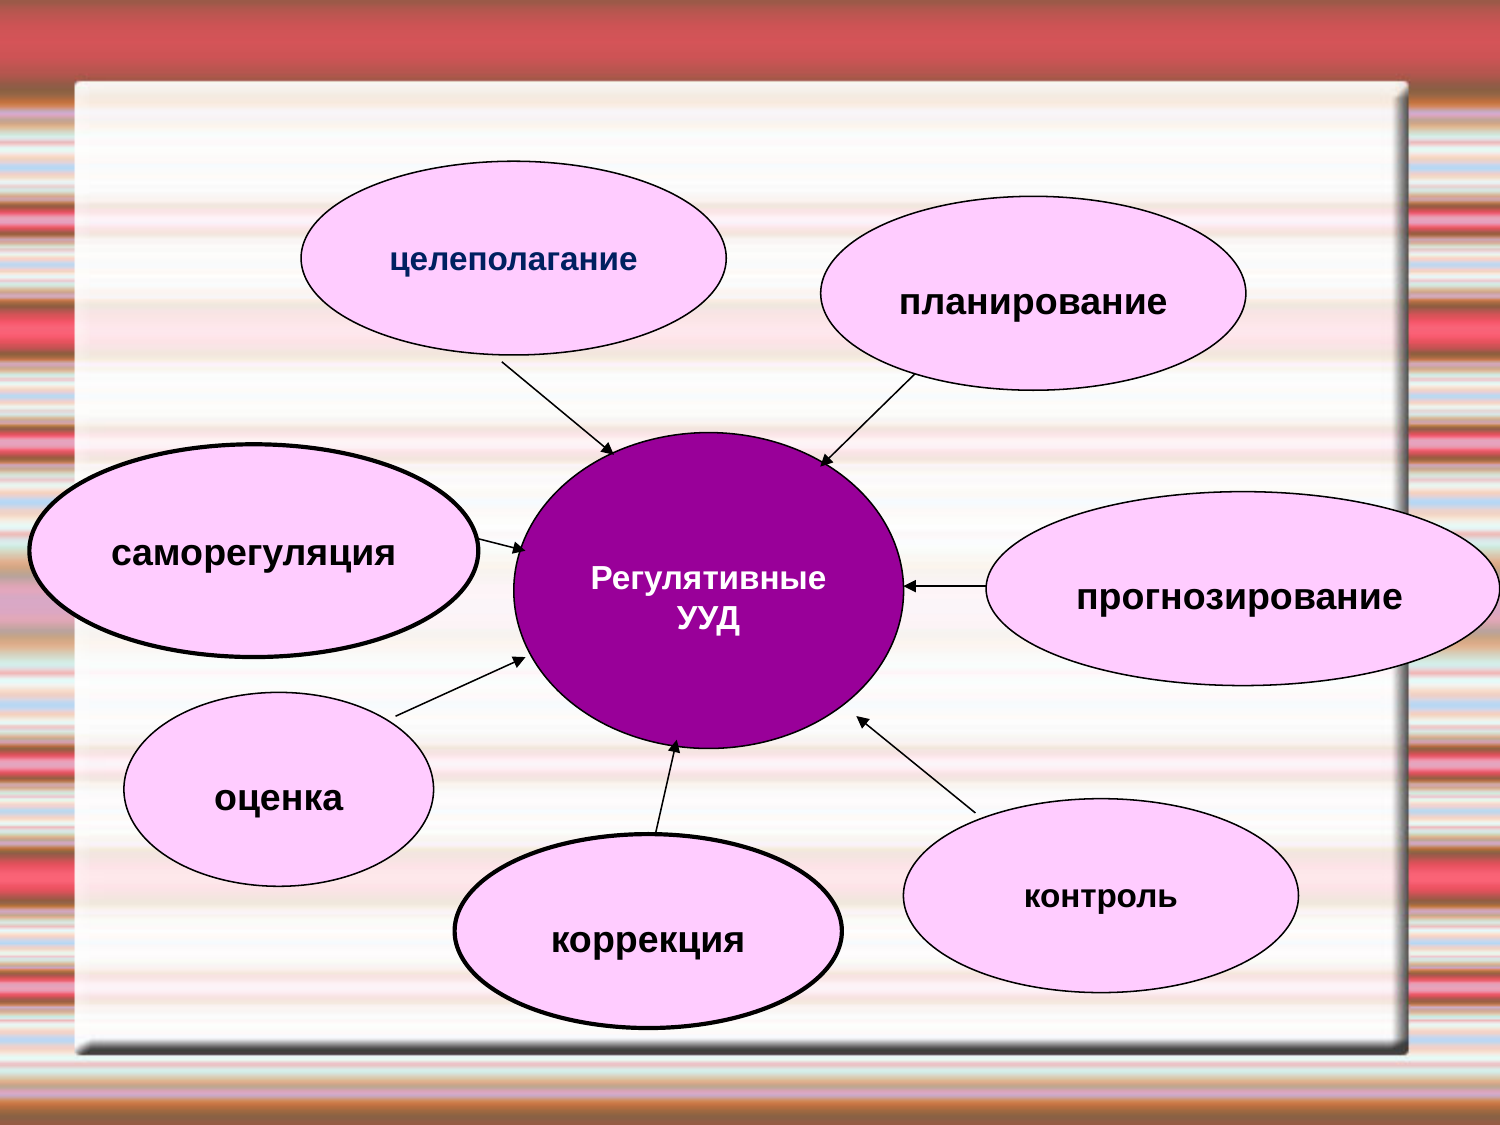

целеполагание
планирование
Регулятивные УУД
прогнозирование
оценка
контроль
коррекция
саморегуляция